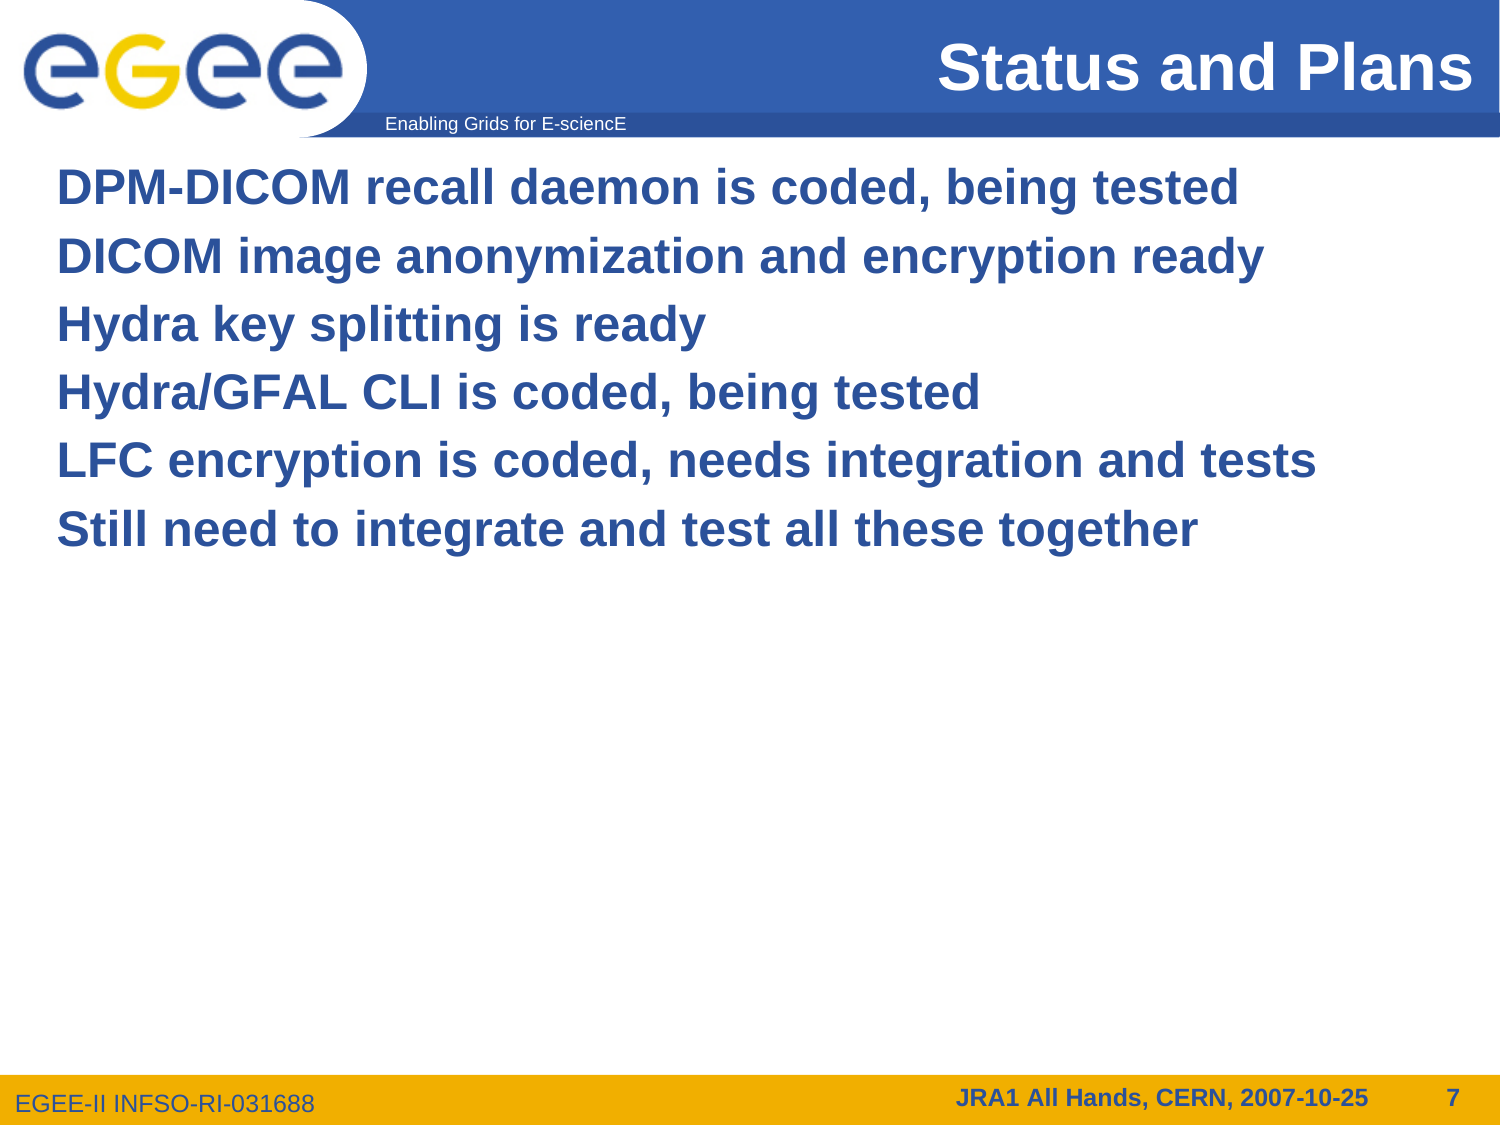

# Status and Plans
DPM-DICOM recall daemon is coded, being tested
DICOM image anonymization and encryption ready
Hydra key splitting is ready
Hydra/GFAL CLI is coded, being tested
LFC encryption is coded, needs integration and tests
Still need to integrate and test all these together
JRA1 All Hands, CERN, 2007-10-25
7